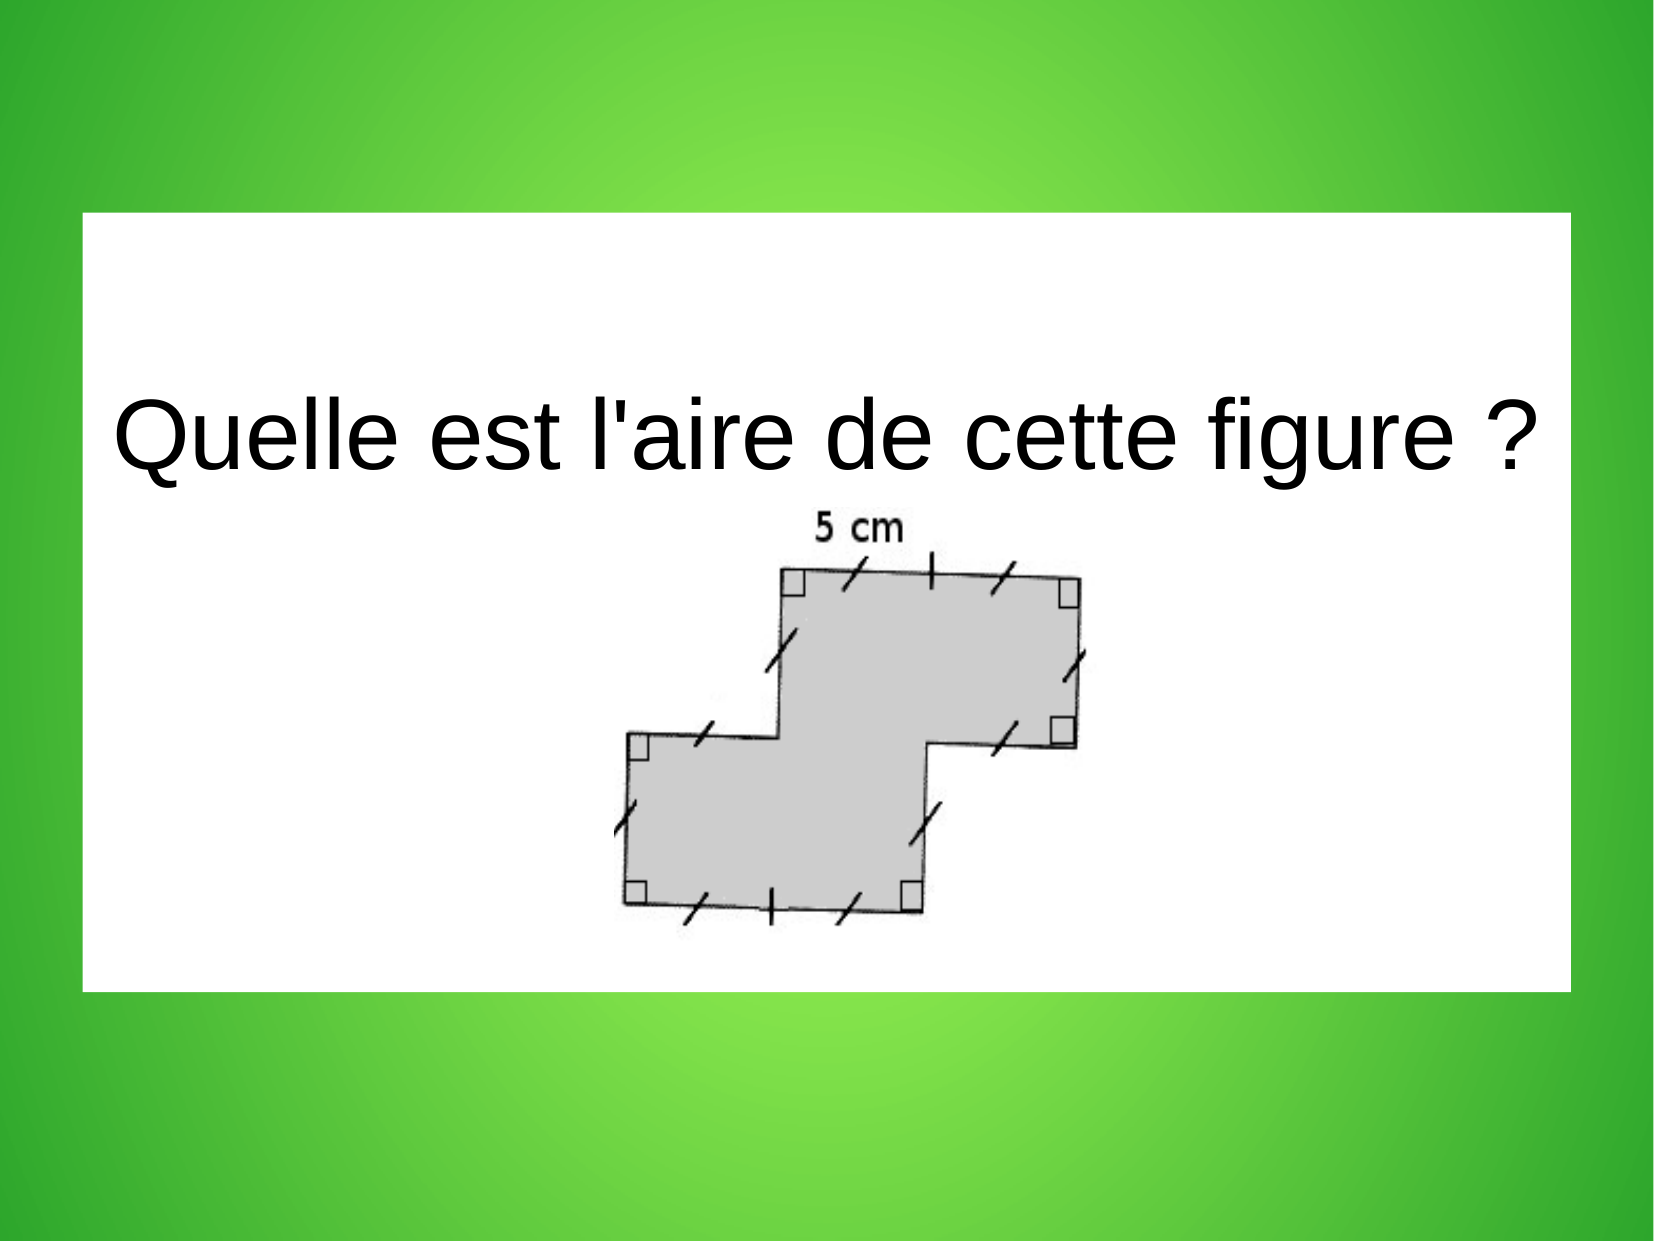

# Quelle est l'aire de cette figure ?